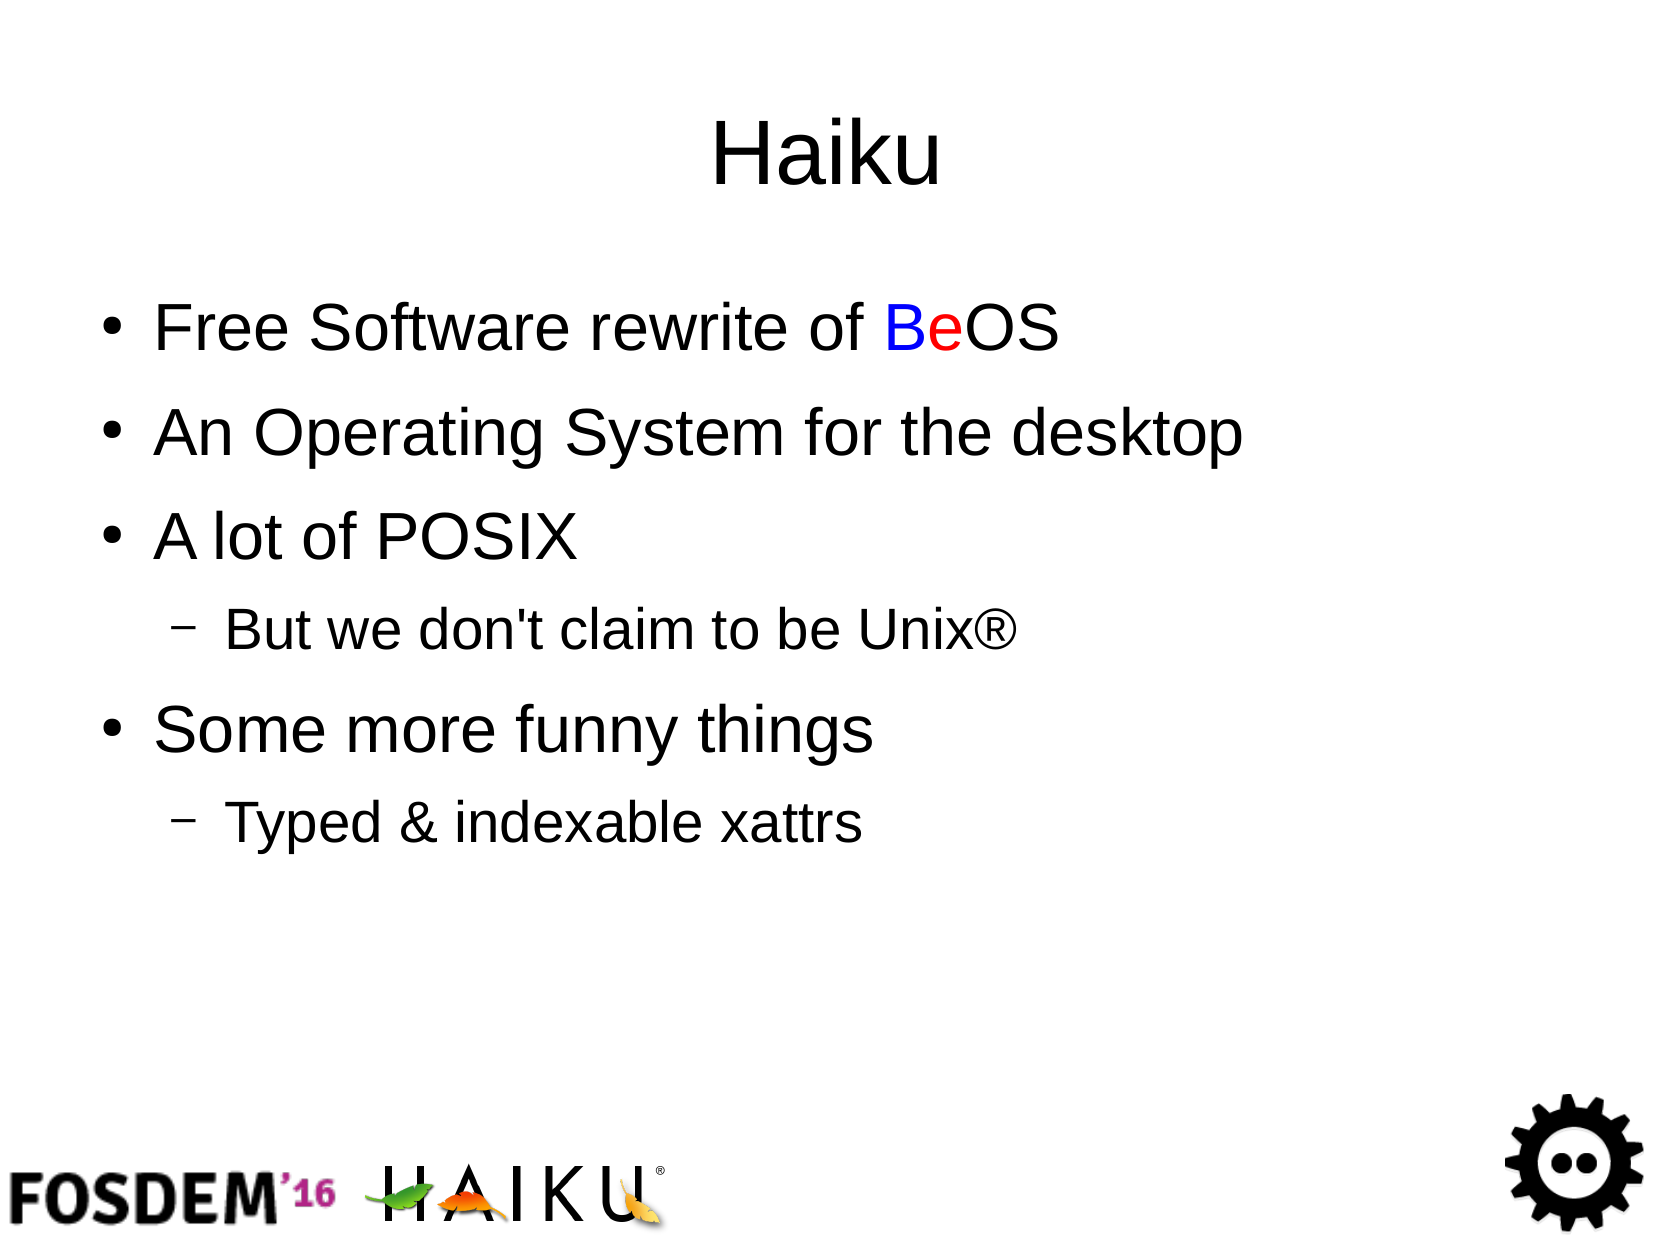

# Haiku
Free Software rewrite of BeOS
An Operating System for the desktop
A lot of POSIX
But we don't claim to be Unix®
Some more funny things
Typed & indexable xattrs